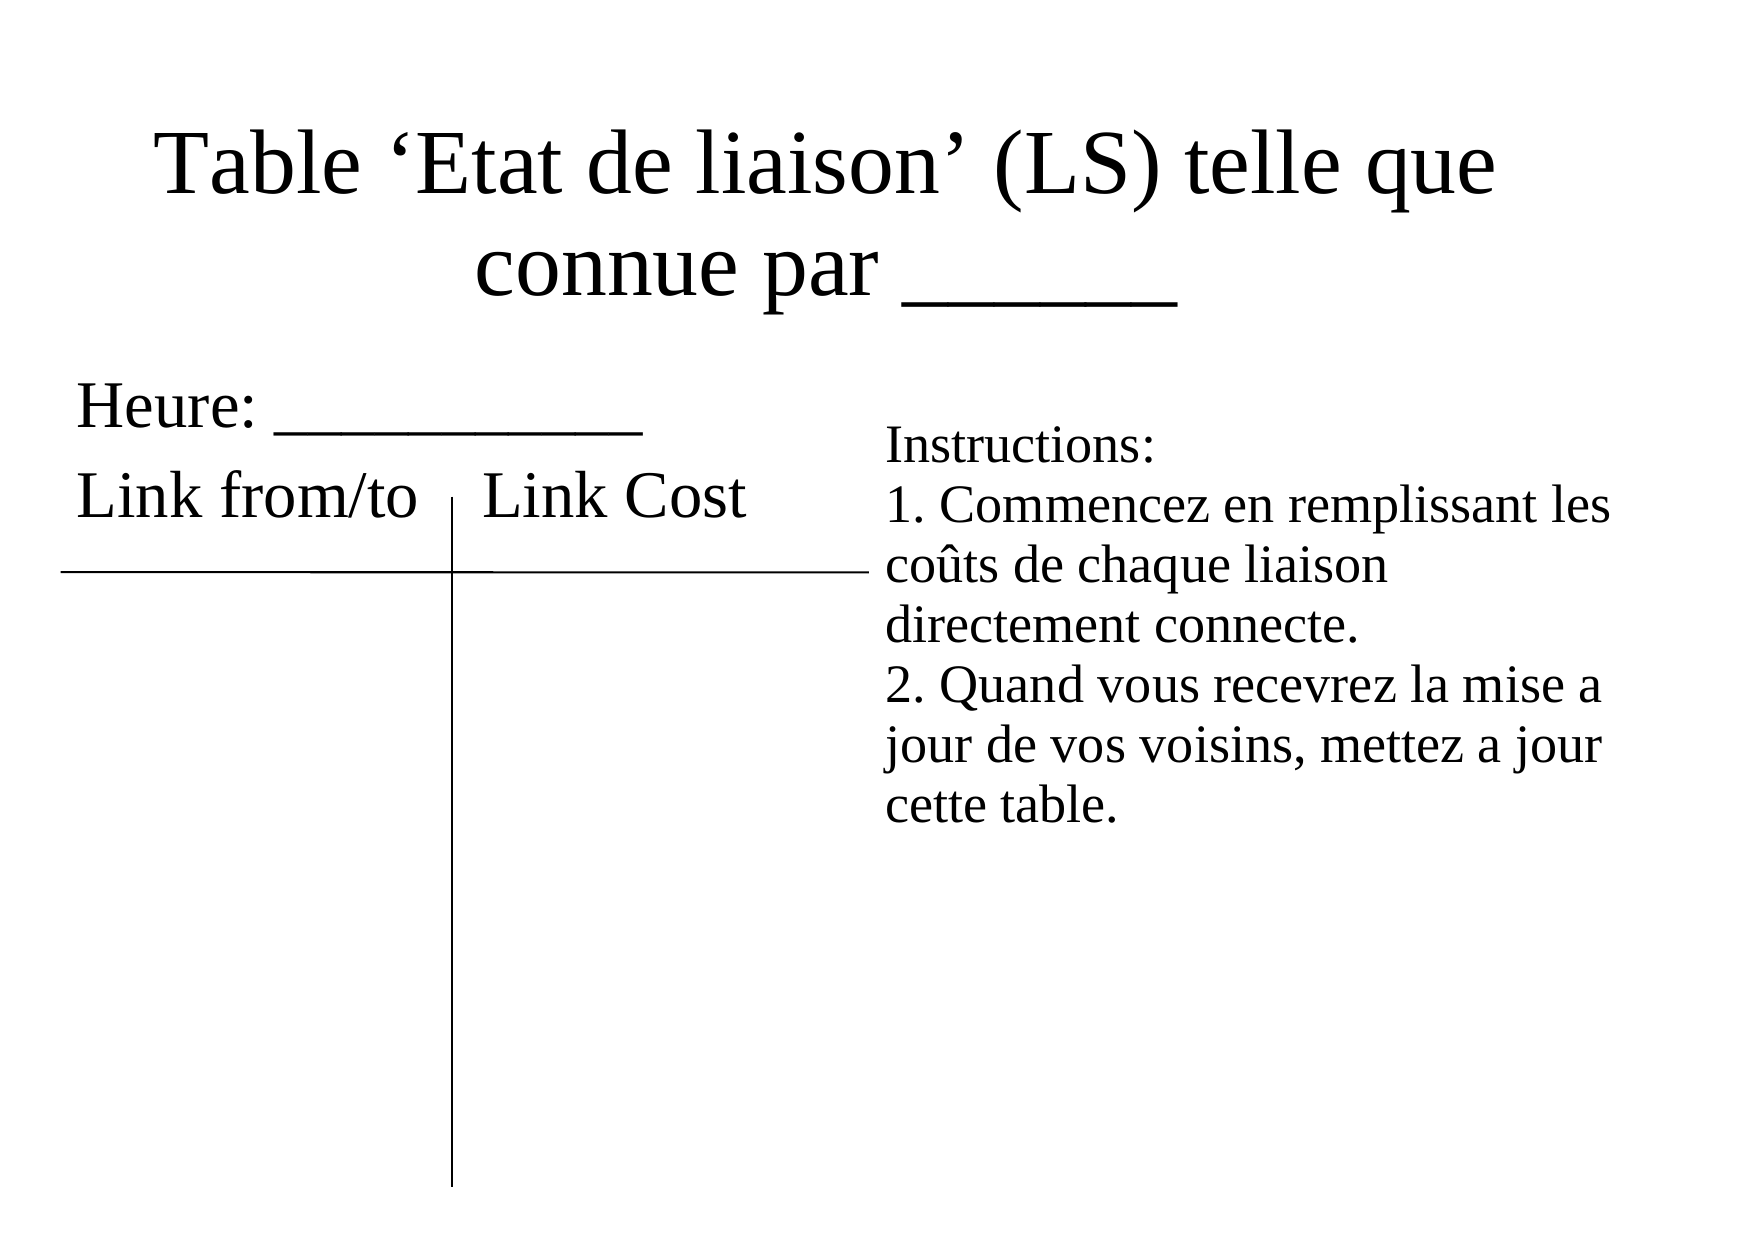

# Table ‘Etat de liaison’ (LS) telle que connue par ______
Heure: ___________
Link from/to	 Link Cost
Instructions:
1. Commencez en remplissant les coûts de chaque liaison directement connecte.
2. Quand vous recevrez la mise a jour de vos voisins, mettez a jour cette table.